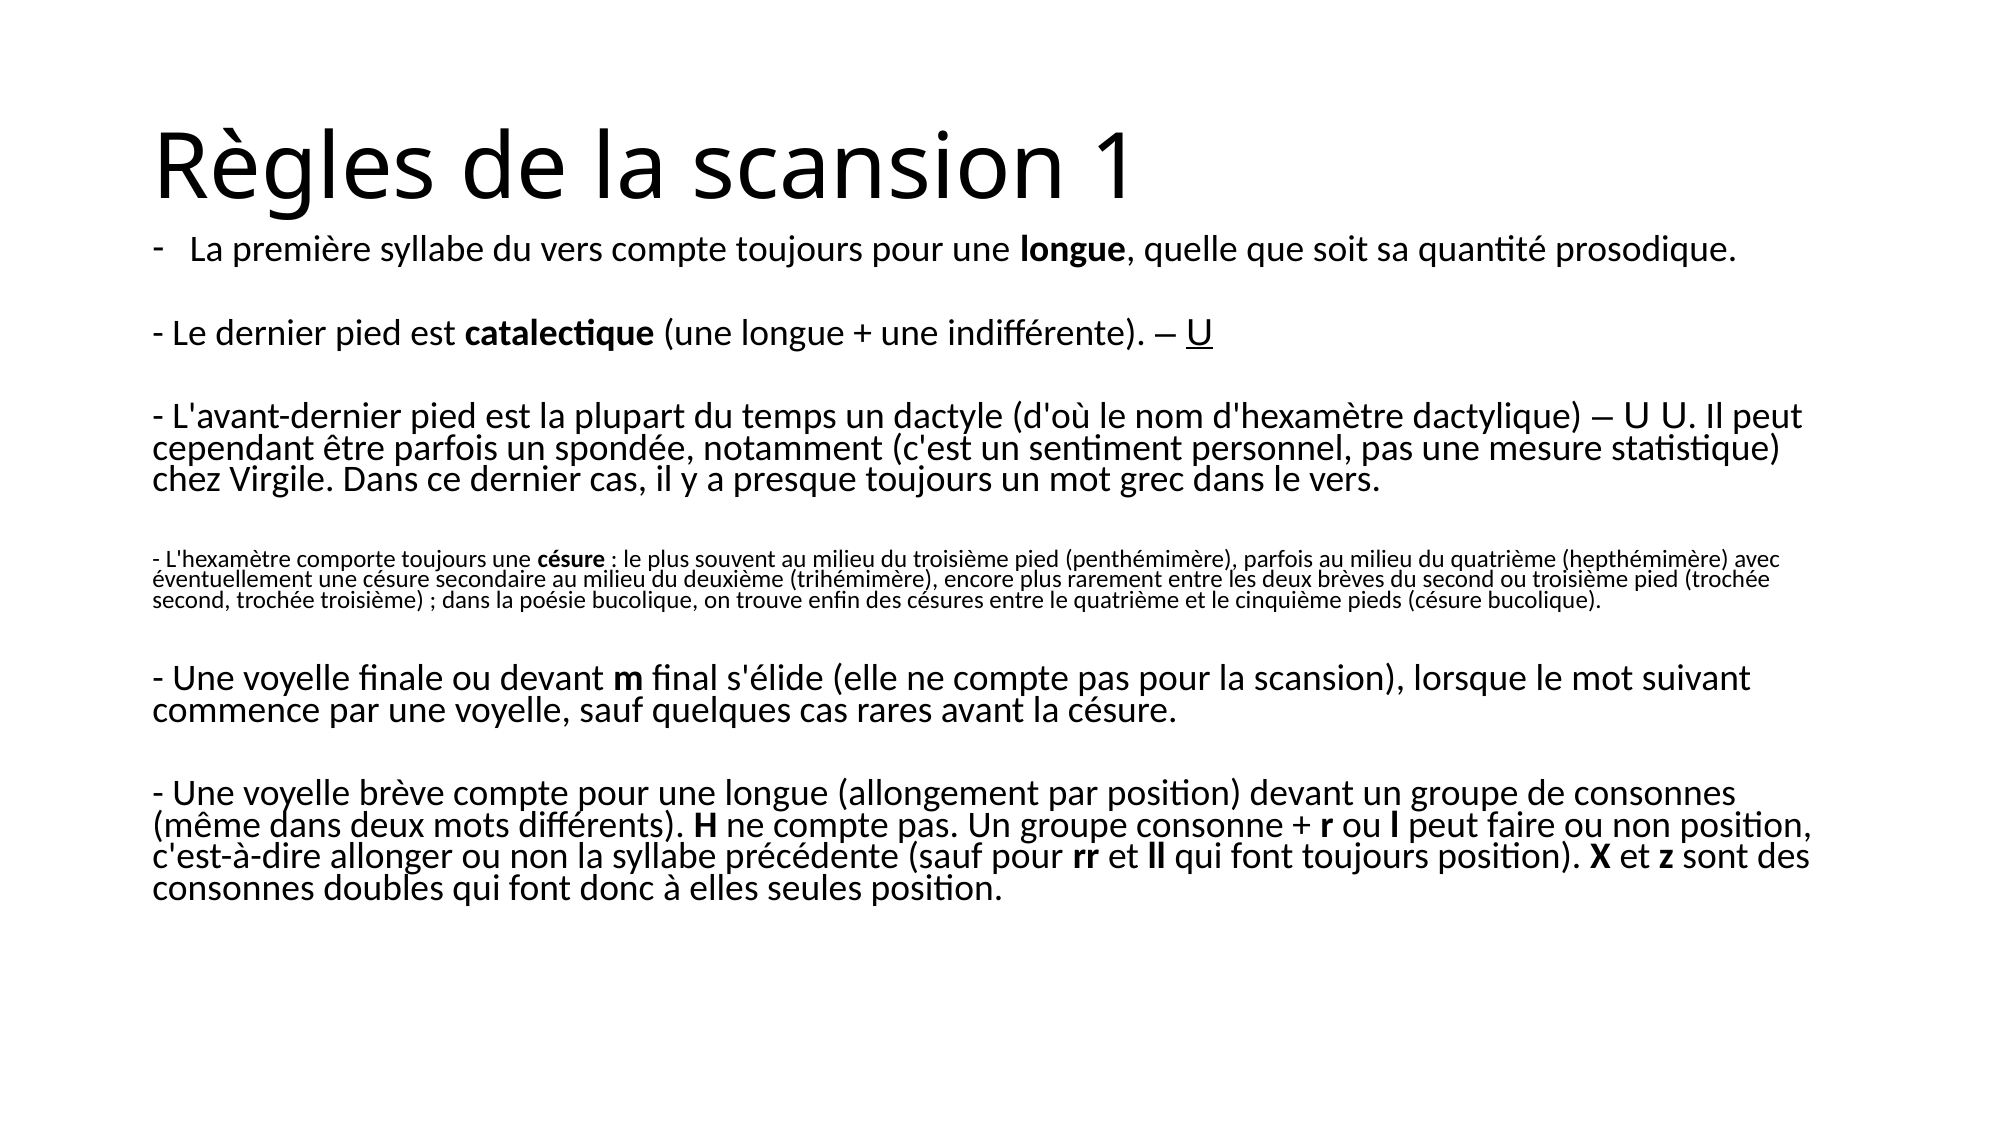

# Règles de la scansion 1
La première syllabe du vers compte toujours pour une longue, quelle que soit sa quantité prosodique.
- Le dernier pied est catalectique (une longue + une indifférente). – U
- L'avant-dernier pied est la plupart du temps un dactyle (d'où le nom d'hexamètre dactylique) – U U. Il peut cependant être parfois un spondée, notamment (c'est un sentiment personnel, pas une mesure statistique) chez Virgile. Dans ce dernier cas, il y a presque toujours un mot grec dans le vers.
- L'hexamètre comporte toujours une césure : le plus souvent au milieu du troisième pied (penthémimère), parfois au milieu du quatrième (hepthémimère) avec éventuellement une césure secondaire au milieu du deuxième (trihémimère), encore plus rarement entre les deux brèves du second ou troisième pied (trochée second, trochée troisième) ; dans la poésie bucolique, on trouve enfin des césures entre le quatrième et le cinquième pieds (césure bucolique).
- Une voyelle finale ou devant m final s'élide (elle ne compte pas pour la scansion), lorsque le mot suivant commence par une voyelle, sauf quelques cas rares avant la césure.
- Une voyelle brève compte pour une longue (allongement par position) devant un groupe de consonnes (même dans deux mots différents). H ne compte pas. Un groupe consonne + r ou l peut faire ou non position, c'est-à-dire allonger ou non la syllabe précédente (sauf pour rr et ll qui font toujours position). X et z sont des consonnes doubles qui font donc à elles seules position.